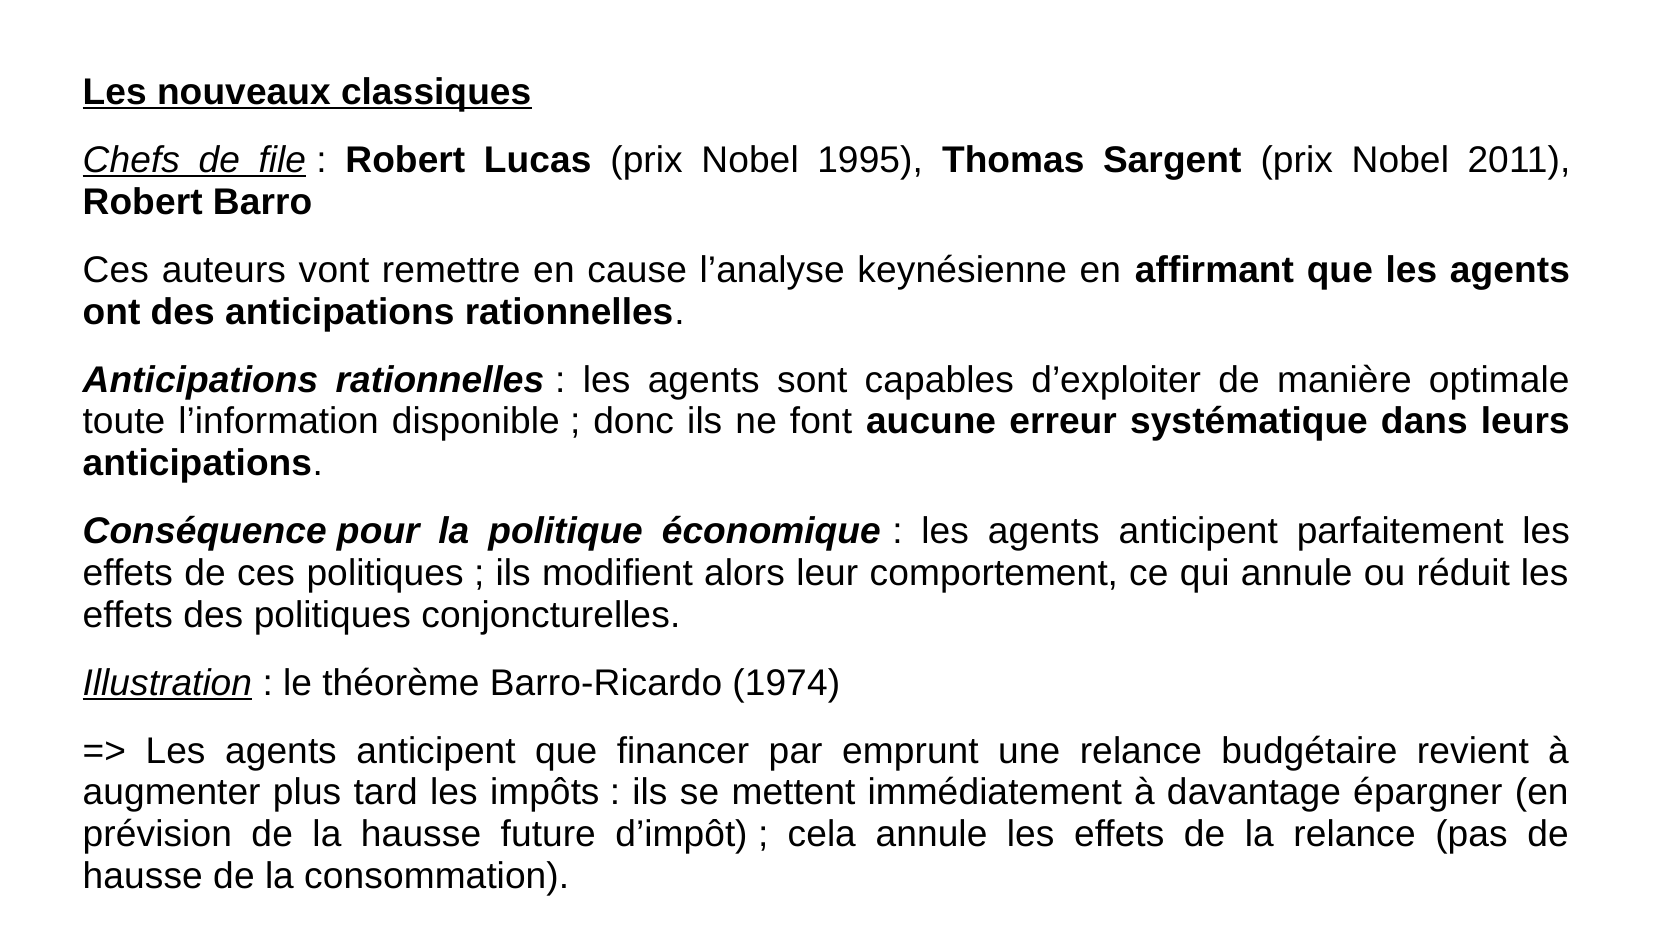

# Les nouveaux classiques
Chefs de file : Robert Lucas (prix Nobel 1995), Thomas Sargent (prix Nobel 2011), Robert Barro
Ces auteurs vont remettre en cause l’analyse keynésienne en affirmant que les agents ont des anticipations rationnelles.
Anticipations rationnelles : les agents sont capables d’exploiter de manière optimale toute l’information disponible ; donc ils ne font aucune erreur systématique dans leurs anticipations.
Conséquence pour la politique économique : les agents anticipent parfaitement les effets de ces politiques ; ils modifient alors leur comportement, ce qui annule ou réduit les effets des politiques conjoncturelles.
Illustration : le théorème Barro-Ricardo (1974)
=> Les agents anticipent que financer par emprunt une relance budgétaire revient à augmenter plus tard les impôts : ils se mettent immédiatement à davantage épargner (en prévision de la hausse future d’impôt) ; cela annule les effets de la relance (pas de hausse de la consommation).